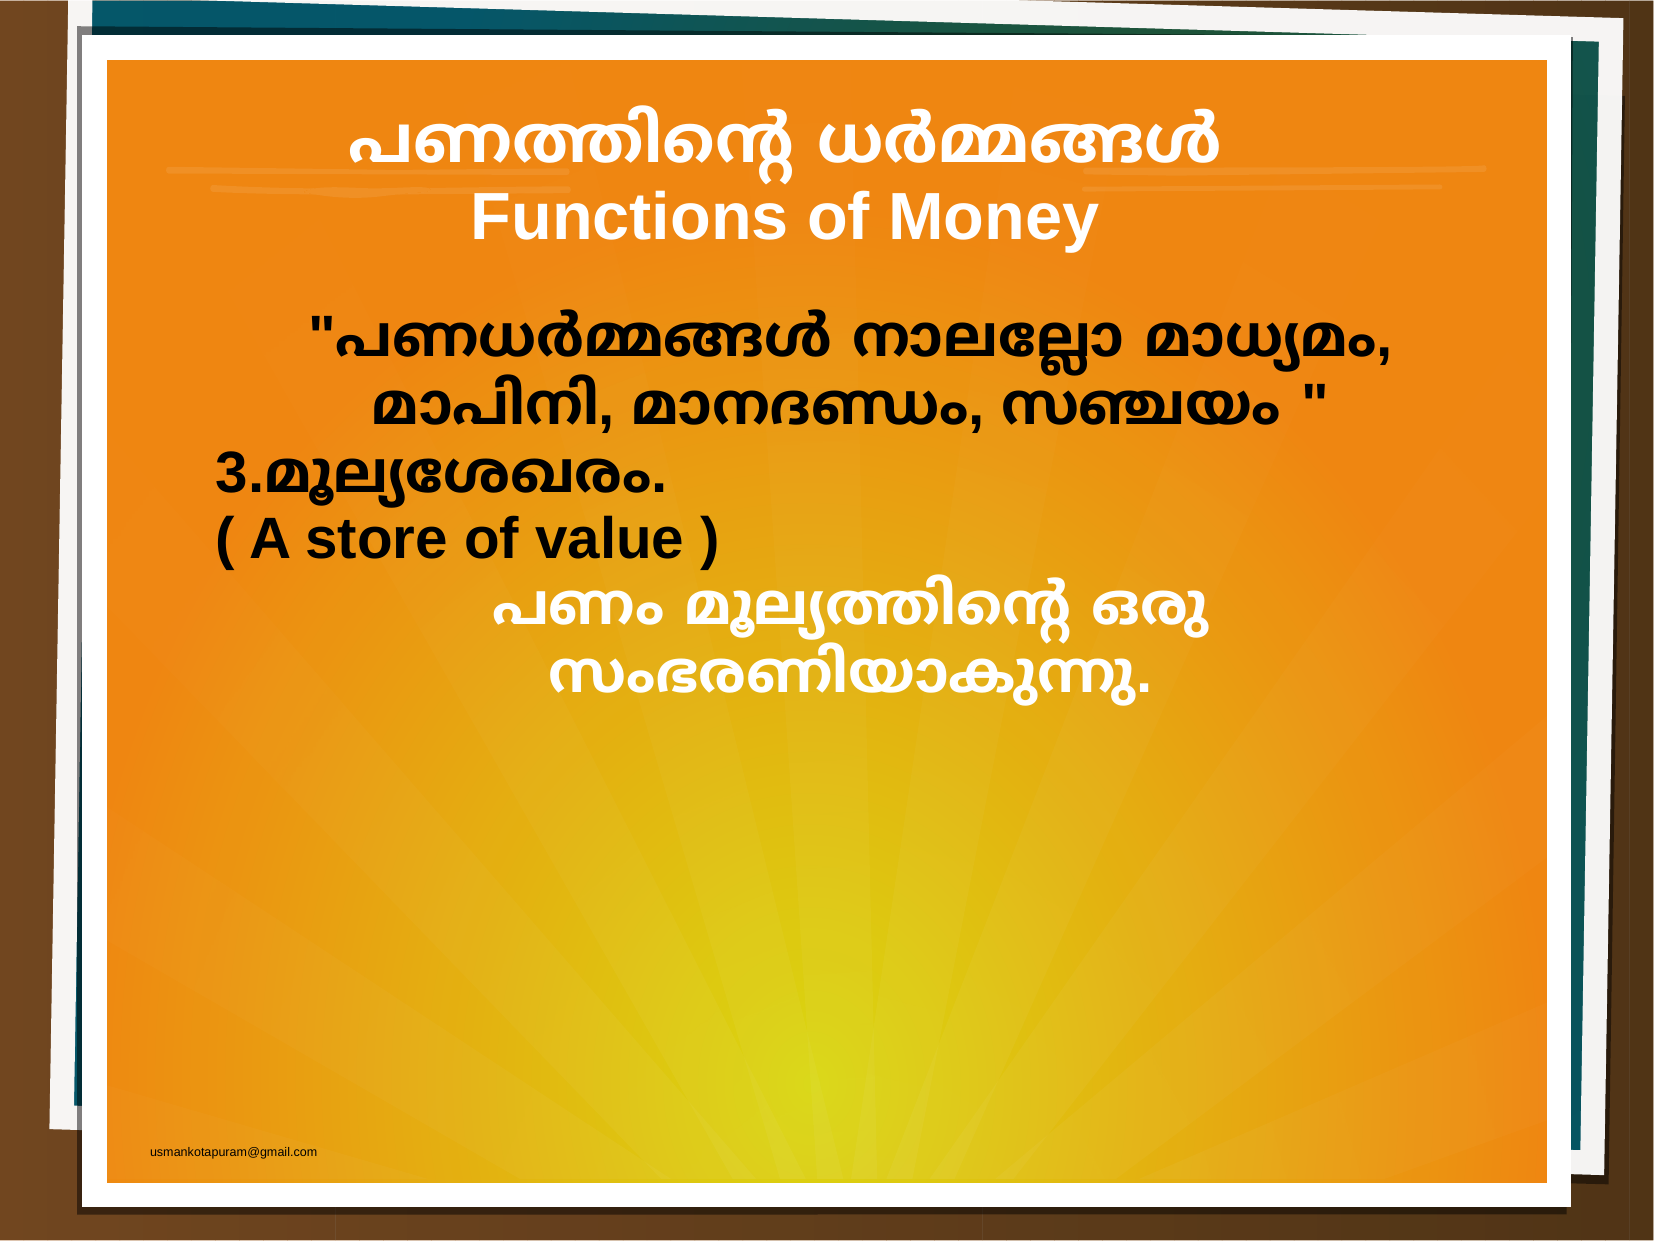

# പണത്തിന്റെ ധർമ്മങ്ങൾ Functions of Money
"പണധർമ്മങ്ങൾ നാലല്ലോ മാധ്യമം, മാപിനി, മാനദണ്ഡം, സഞ്ചയം "
3.മൂല്യശേഖരം.
( A store of value )
പണം മൂല്യത്തിന്റെ ഒരു സംഭരണിയാകുന്നു.